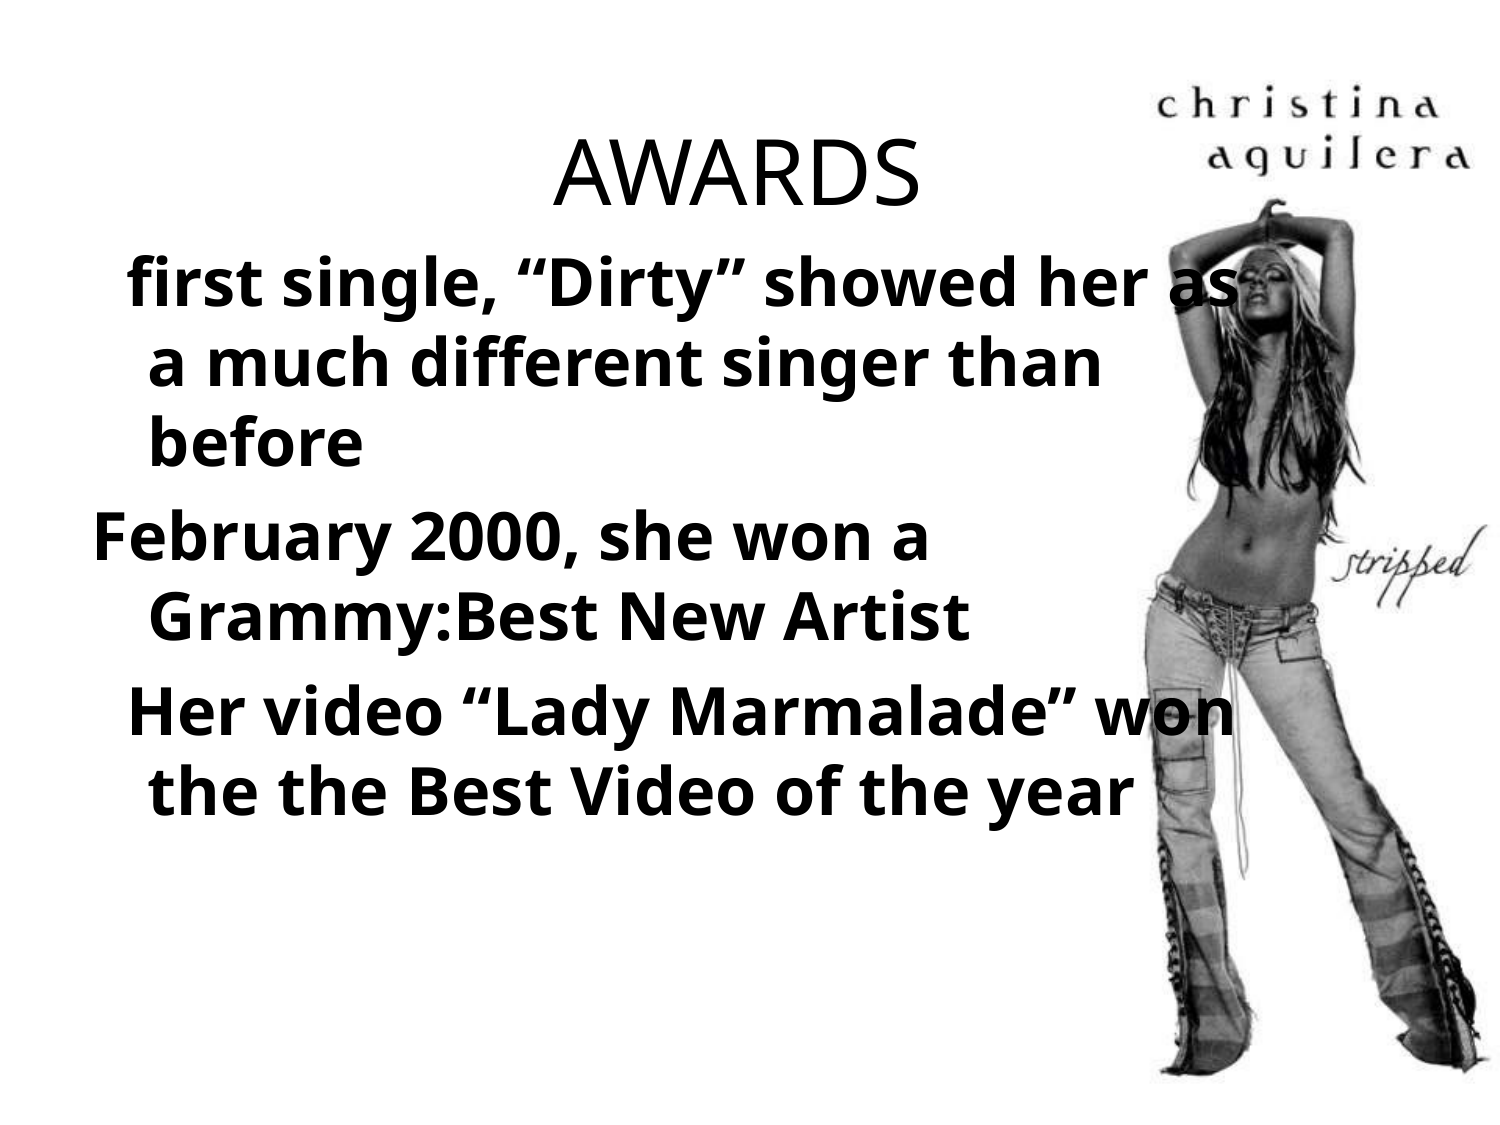

# AWARDS
 first single, “Dirty” showed her as a much different singer than before
February 2000, she won a Grammy:Best New Artist
 Her video “Lady Marmalade” won the the Best Video of the year